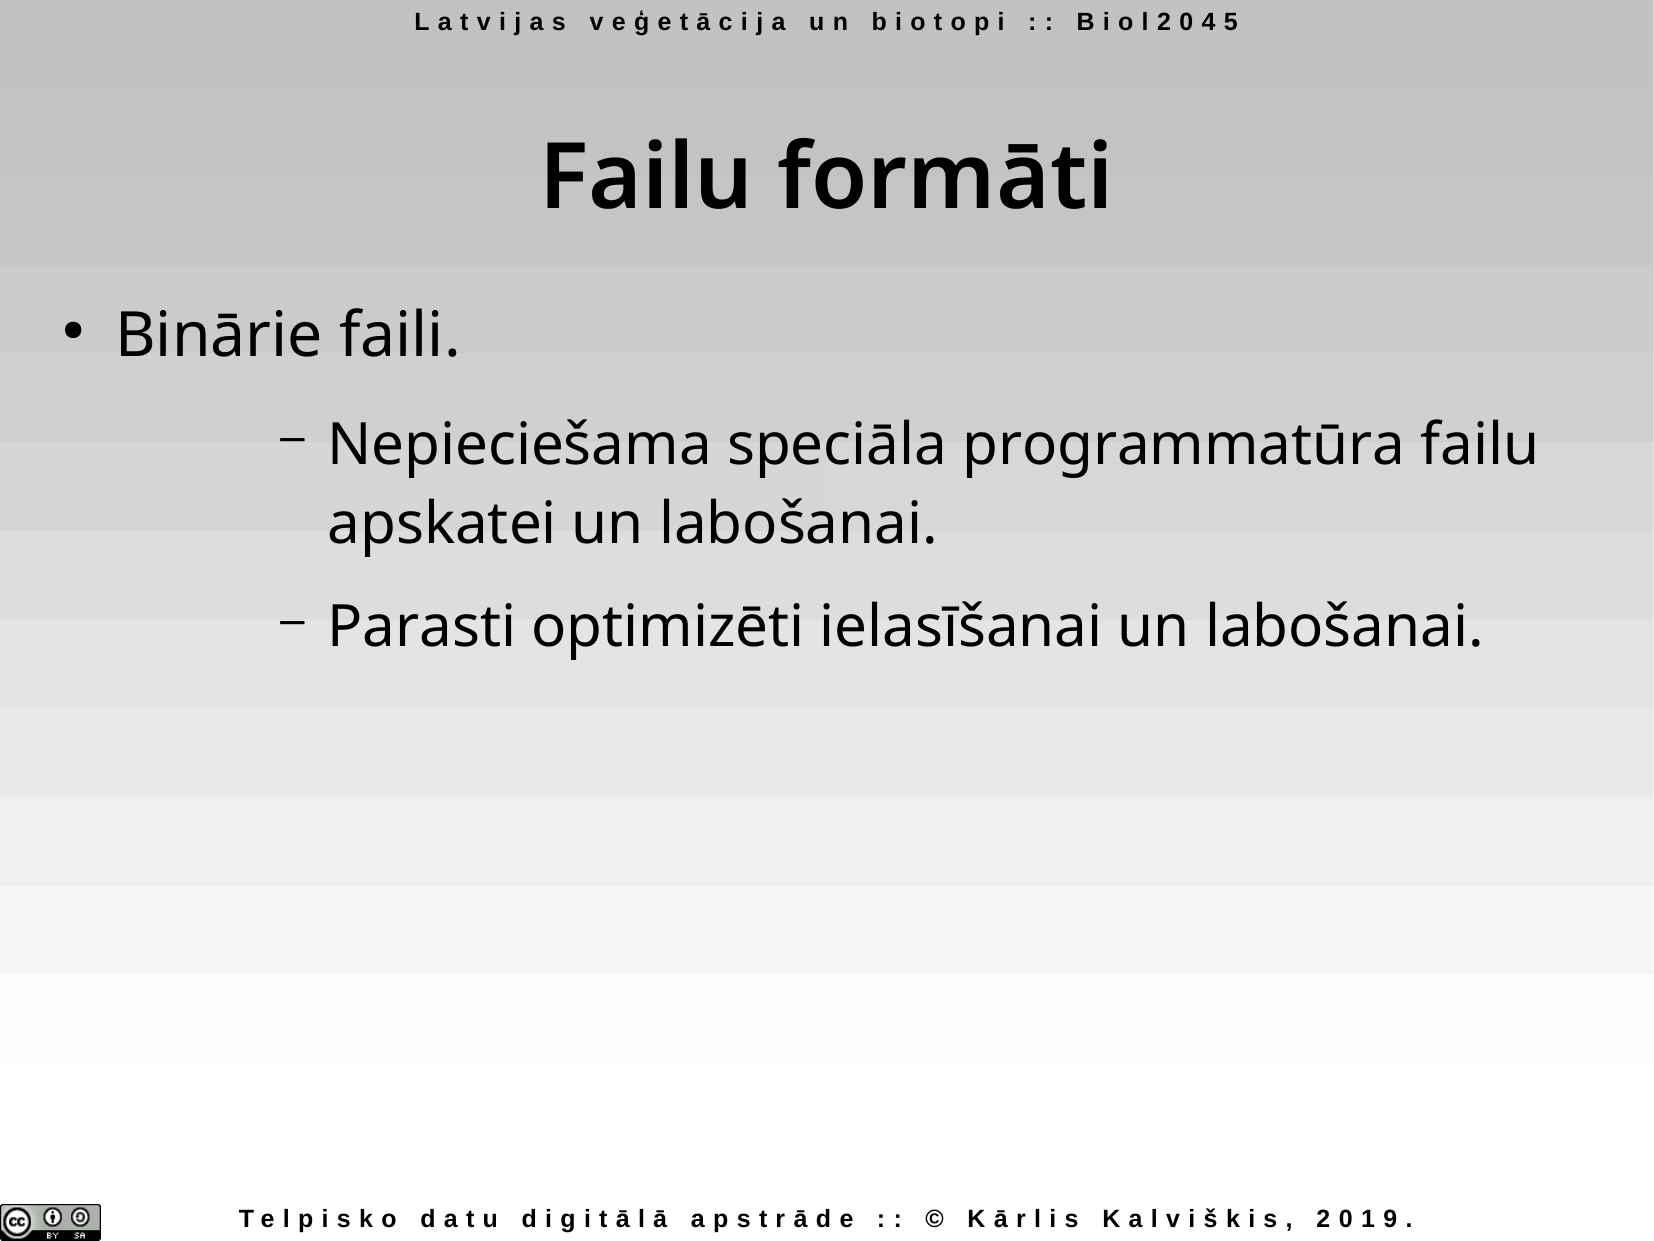

# Failu formāti
Binārie faili.
Nepieciešama speciāla programmatūra failu apskatei un labošanai.
Parasti optimizēti ielasīšanai un labošanai.